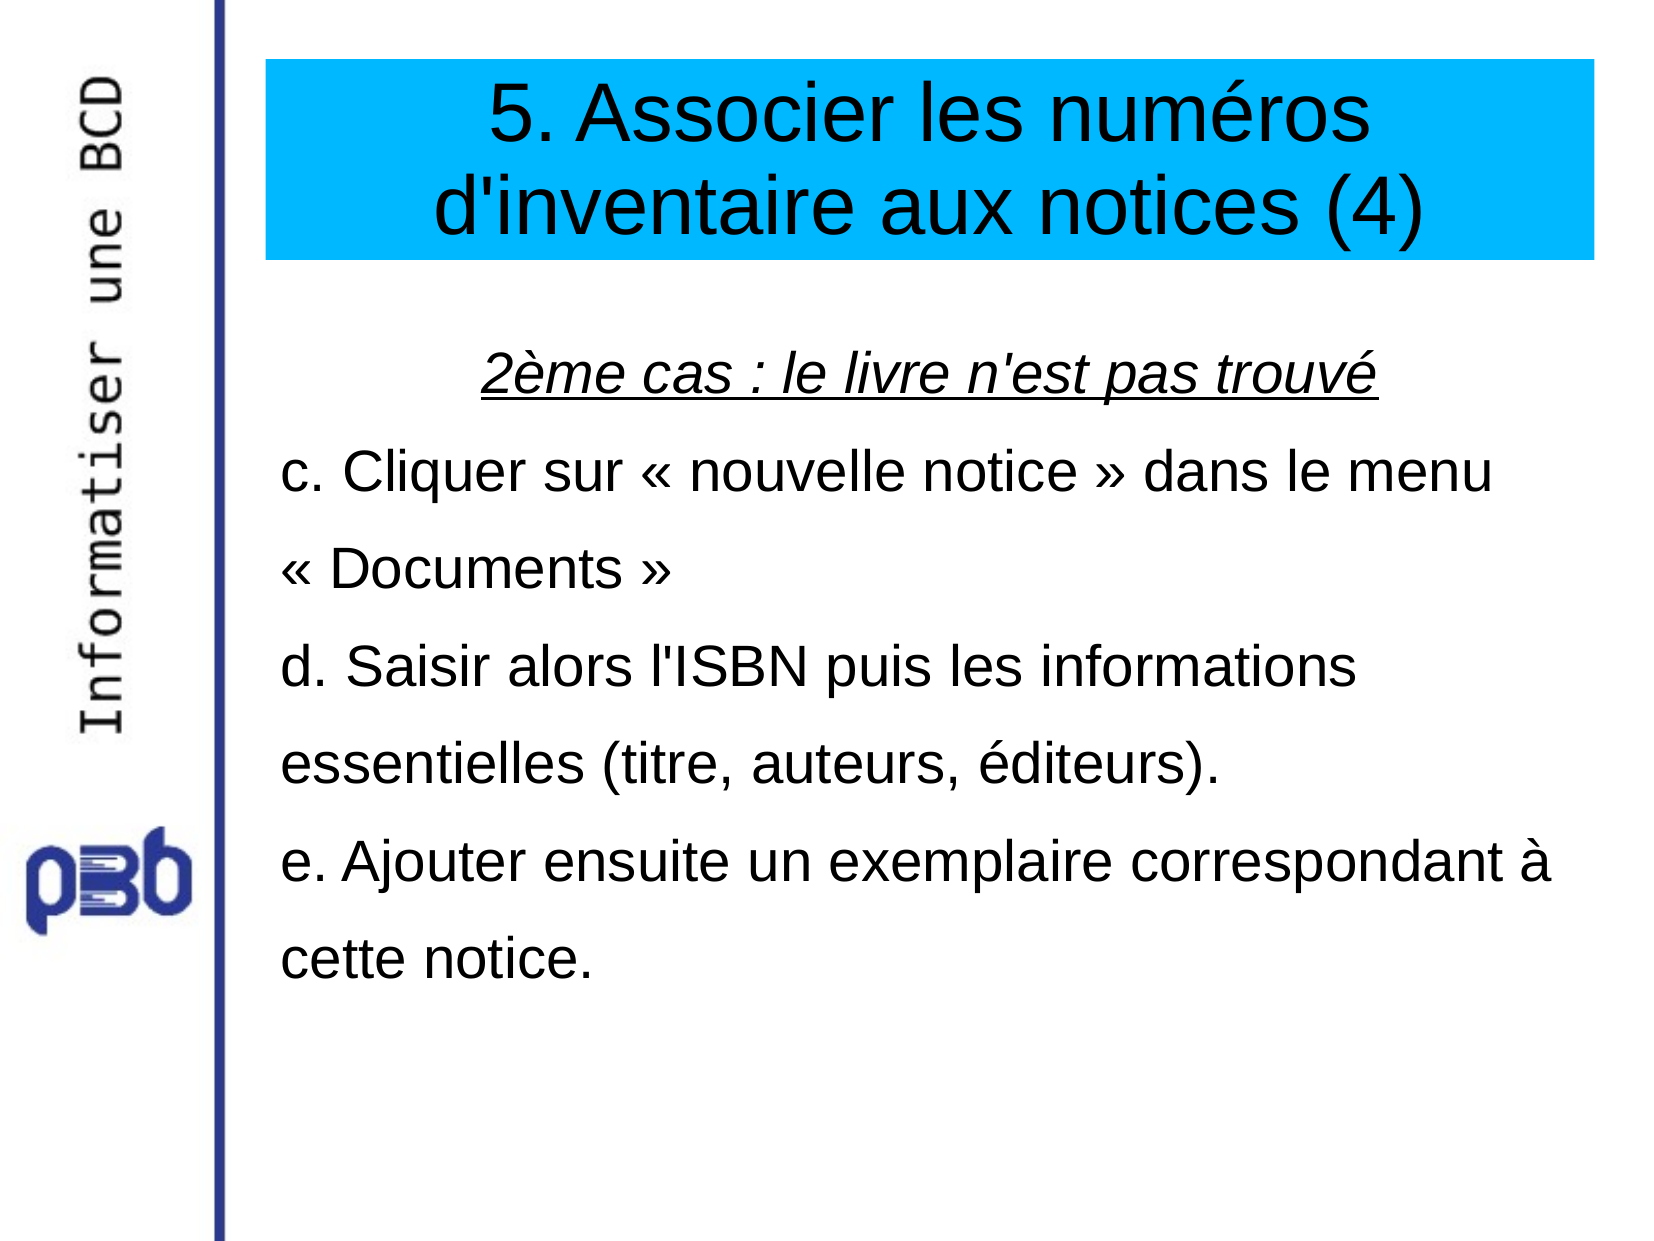

5. Associer les numéros d'inventaire aux notices (4)
2ème cas : le livre n'est pas trouvé
c. Cliquer sur « nouvelle notice » dans le menu « Documents »
d. Saisir alors l'ISBN puis les informations essentielles (titre, auteurs, éditeurs).
e. Ajouter ensuite un exemplaire correspondant à cette notice.